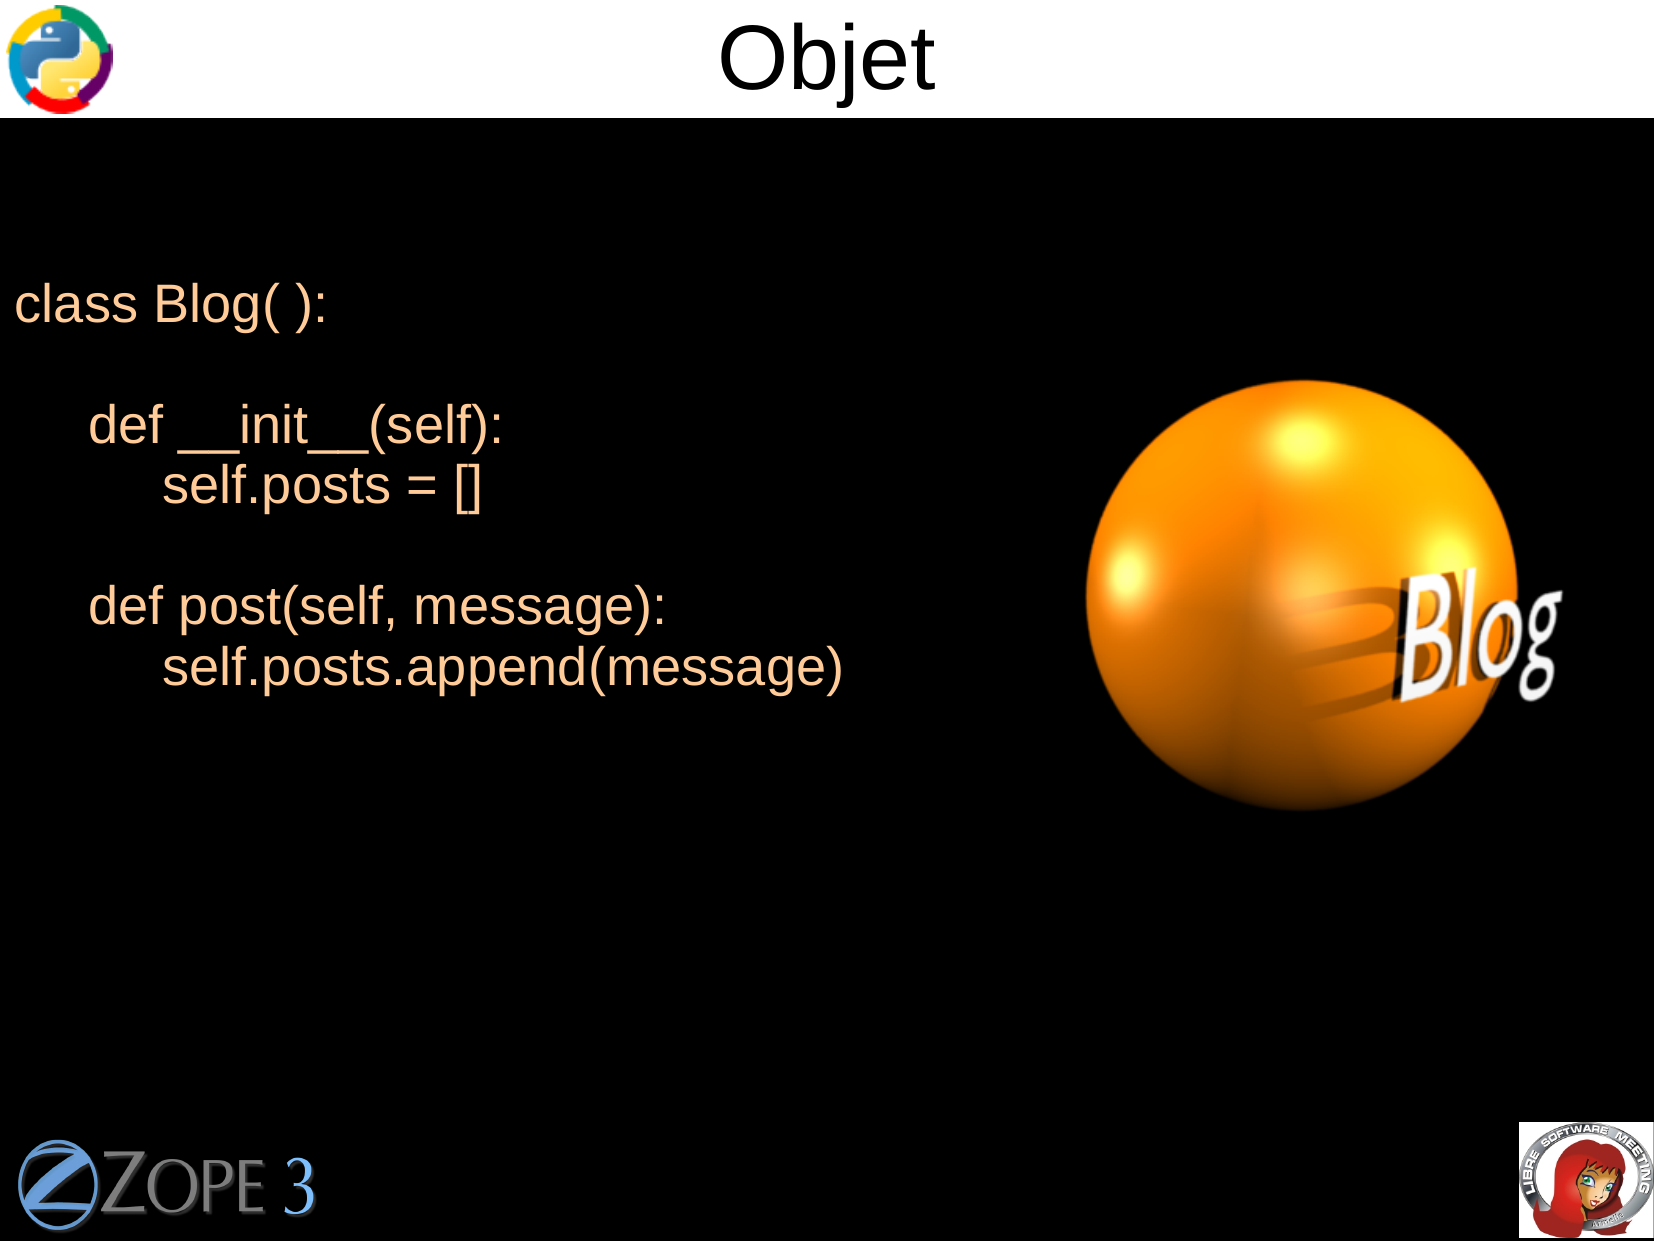

# Objet
class Blog( ):
	def __init__(self):
		self.posts = []
	def post(self, message):
		self.posts.append(message)